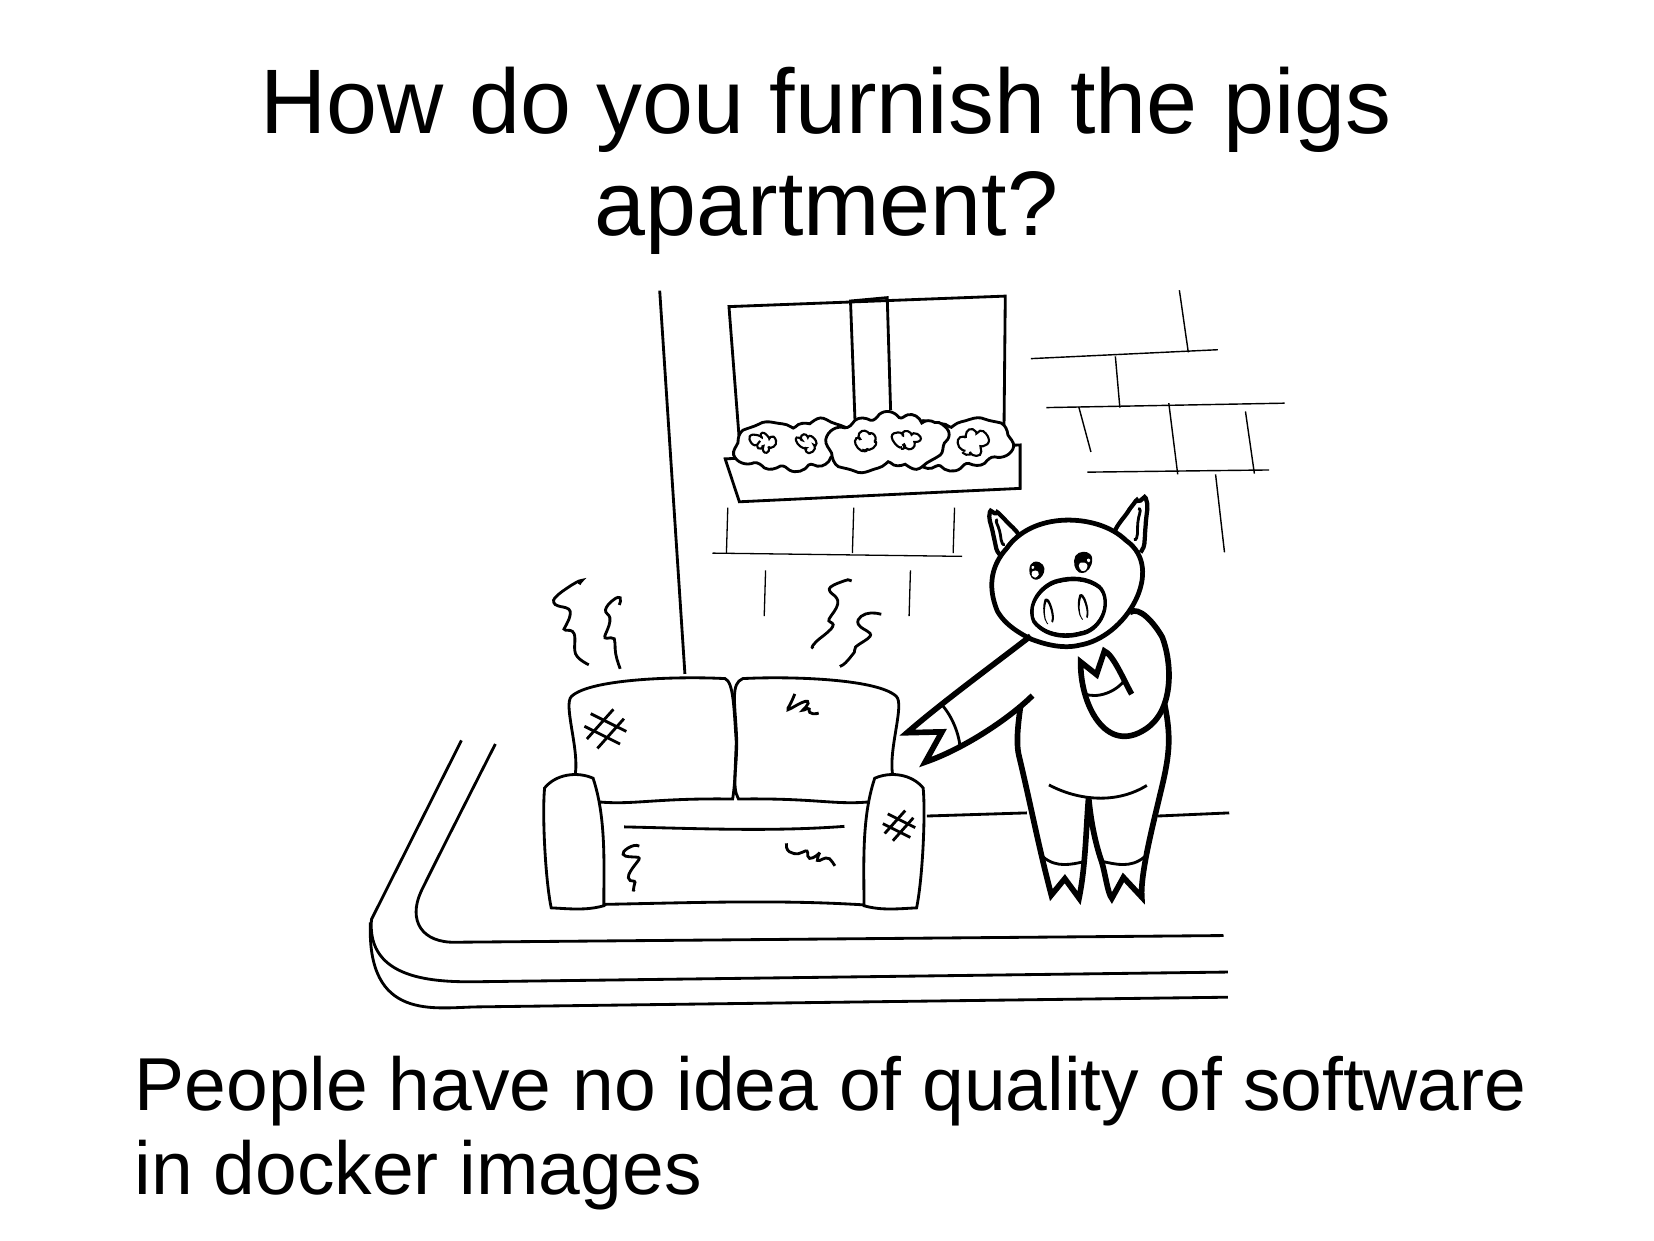

# How do you furnish the pigs apartment?
People have no idea of quality of software in docker images